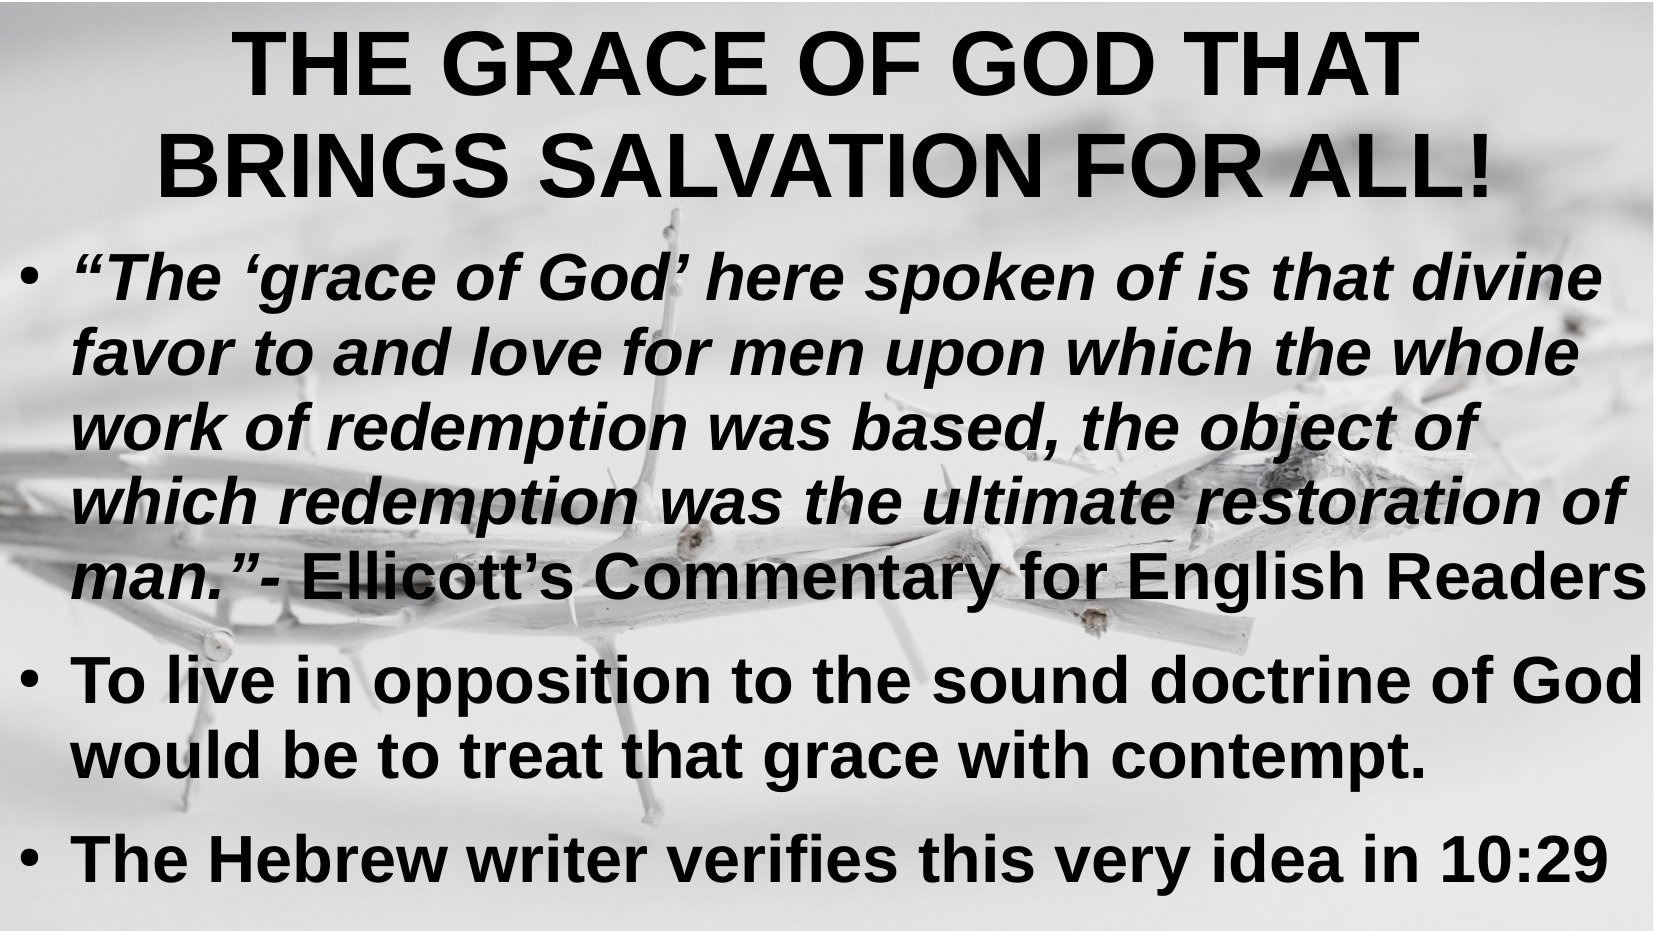

# THE GRACE OF GOD THAT BRINGS SALVATION FOR ALL!
“The ‘grace of God’ here spoken of is that divine favor to and love for men upon which the whole work of redemption was based, the object of which redemption was the ultimate restoration of man.”- Ellicott’s Commentary for English Readers
To live in opposition to the sound doctrine of God would be to treat that grace with contempt.
The Hebrew writer verifies this very idea in 10:29